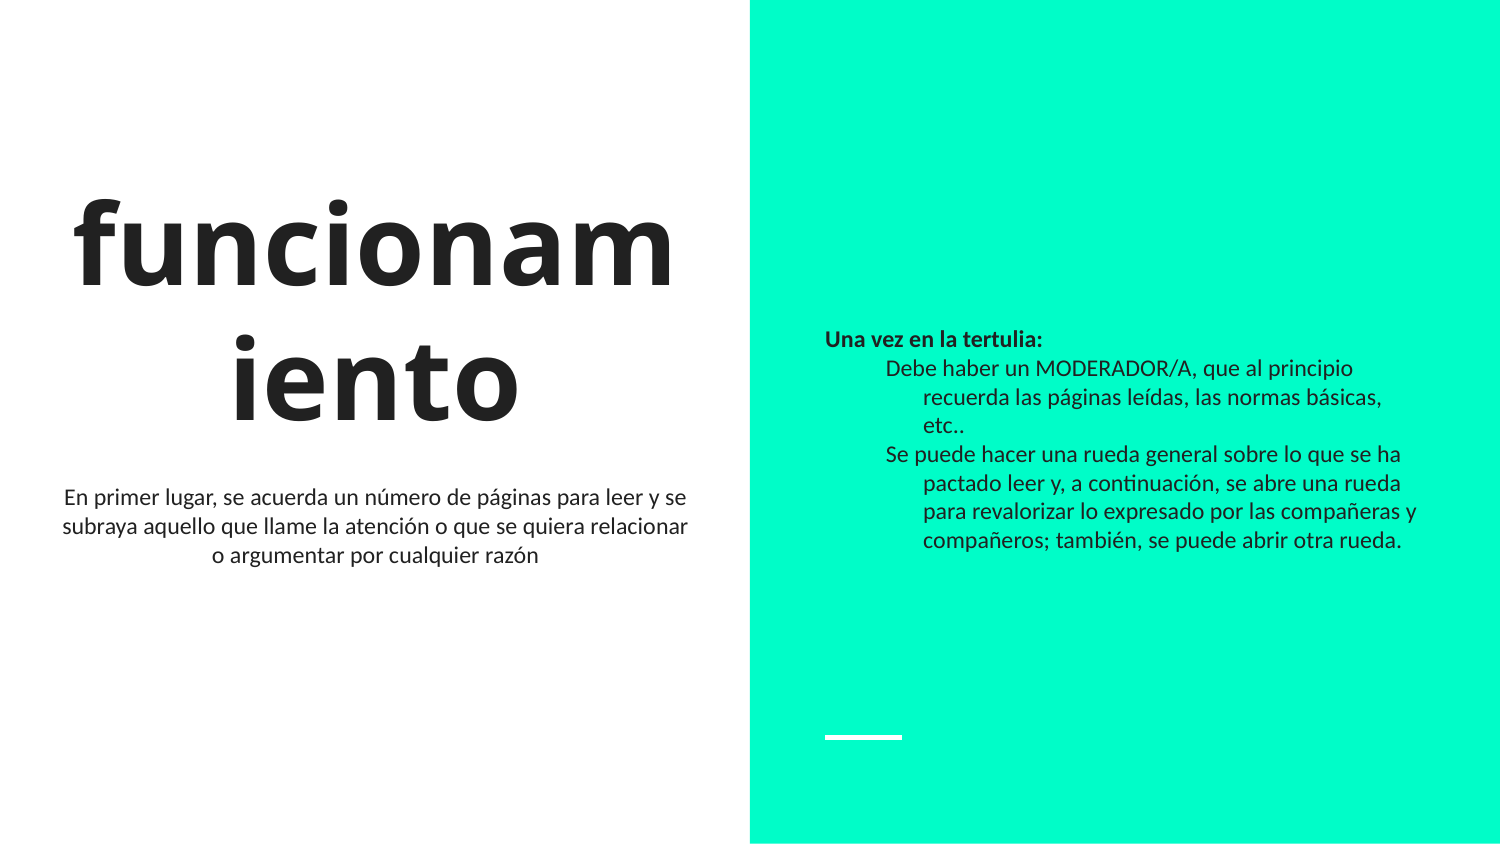

Una vez en la tertulia:
Debe haber un MODERADOR/A, que al principio recuerda las páginas leídas, las normas básicas, etc..
Se puede hacer una rueda general sobre lo que se ha pactado leer y, a continuación, se abre una rueda para revalorizar lo expresado por las compañeras y compañeros; también, se puede abrir otra rueda.
# funcionamiento
En primer lugar, se acuerda un número de páginas para leer y se subraya aquello que llame la atención o que se quiera relacionar o argumentar por cualquier razón